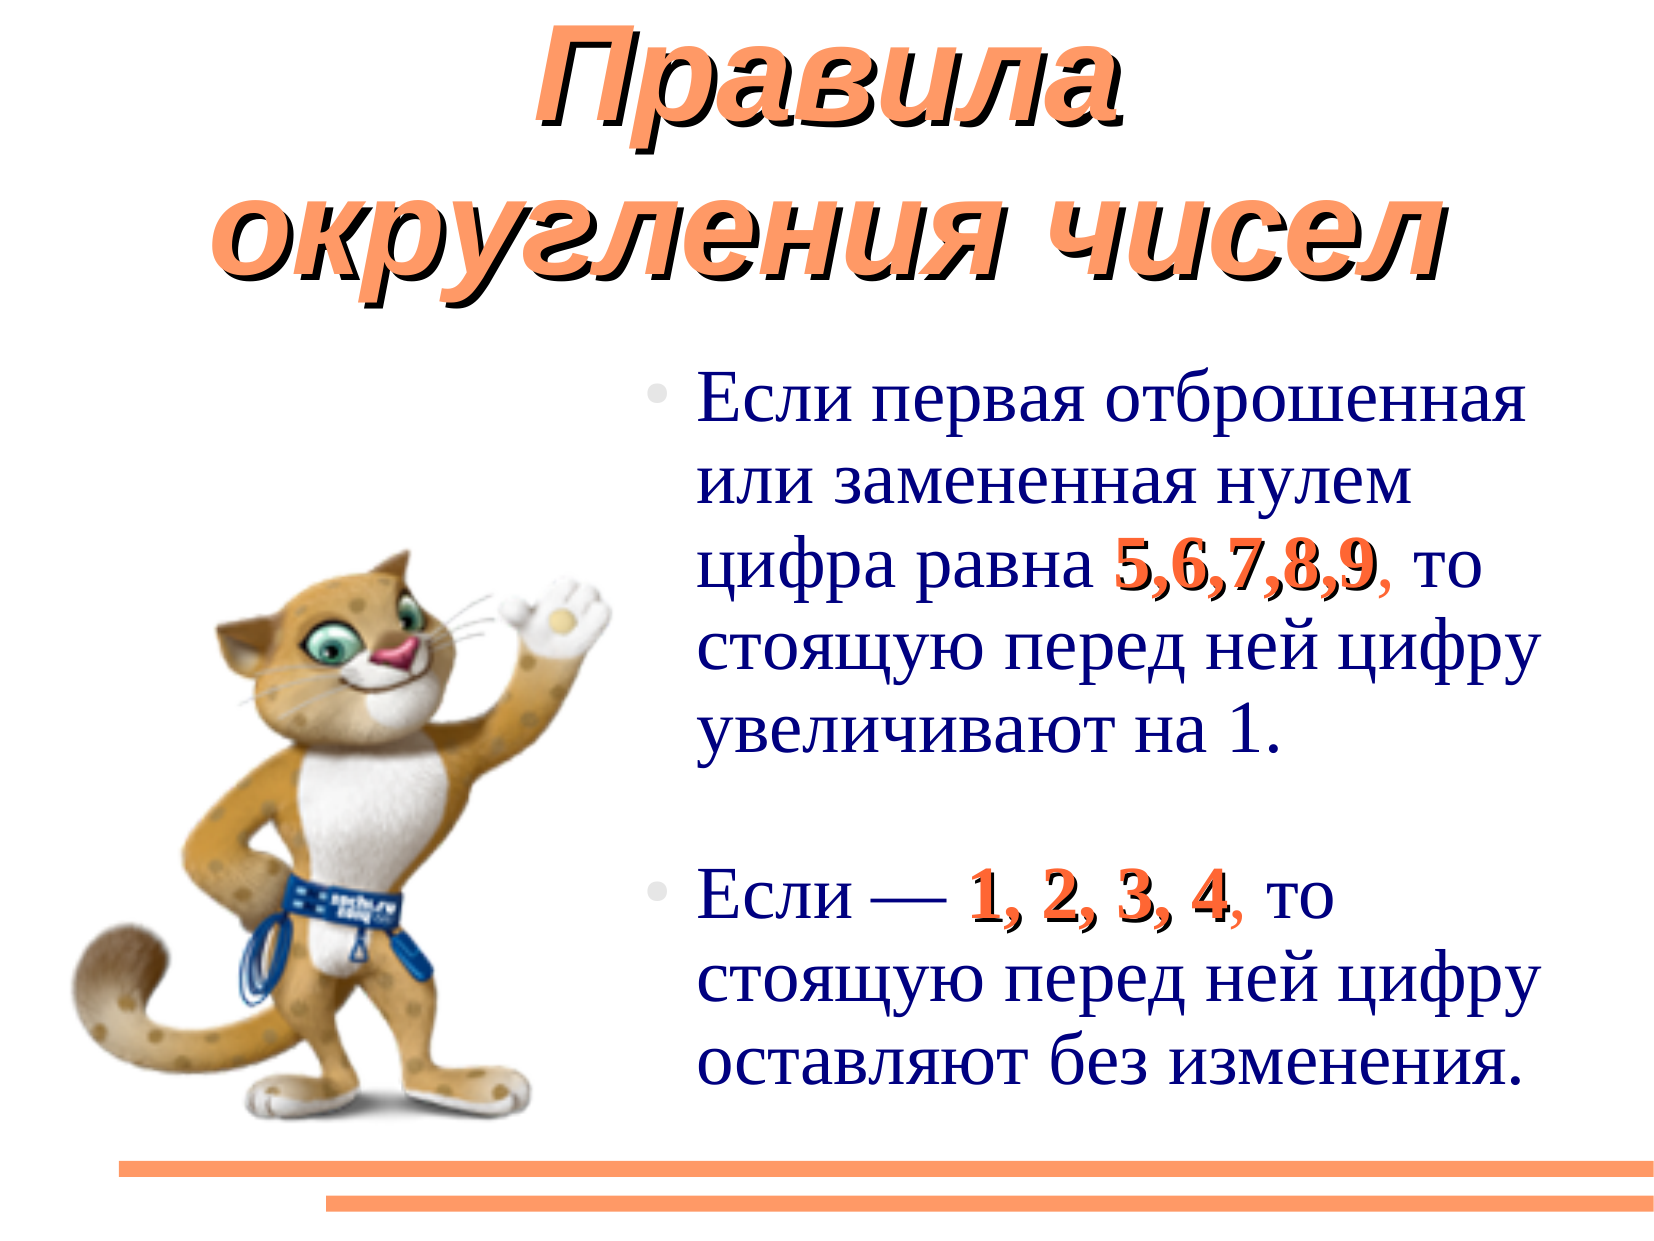

# Правила округления чисел
Если первая отброшенная или замененная нулем цифра равна 5,6,7,8,9, то стоящую перед ней цифру увеличивают на 1.
Если — 1, 2, 3, 4, то стоящую перед ней цифру оставляют без изменения.